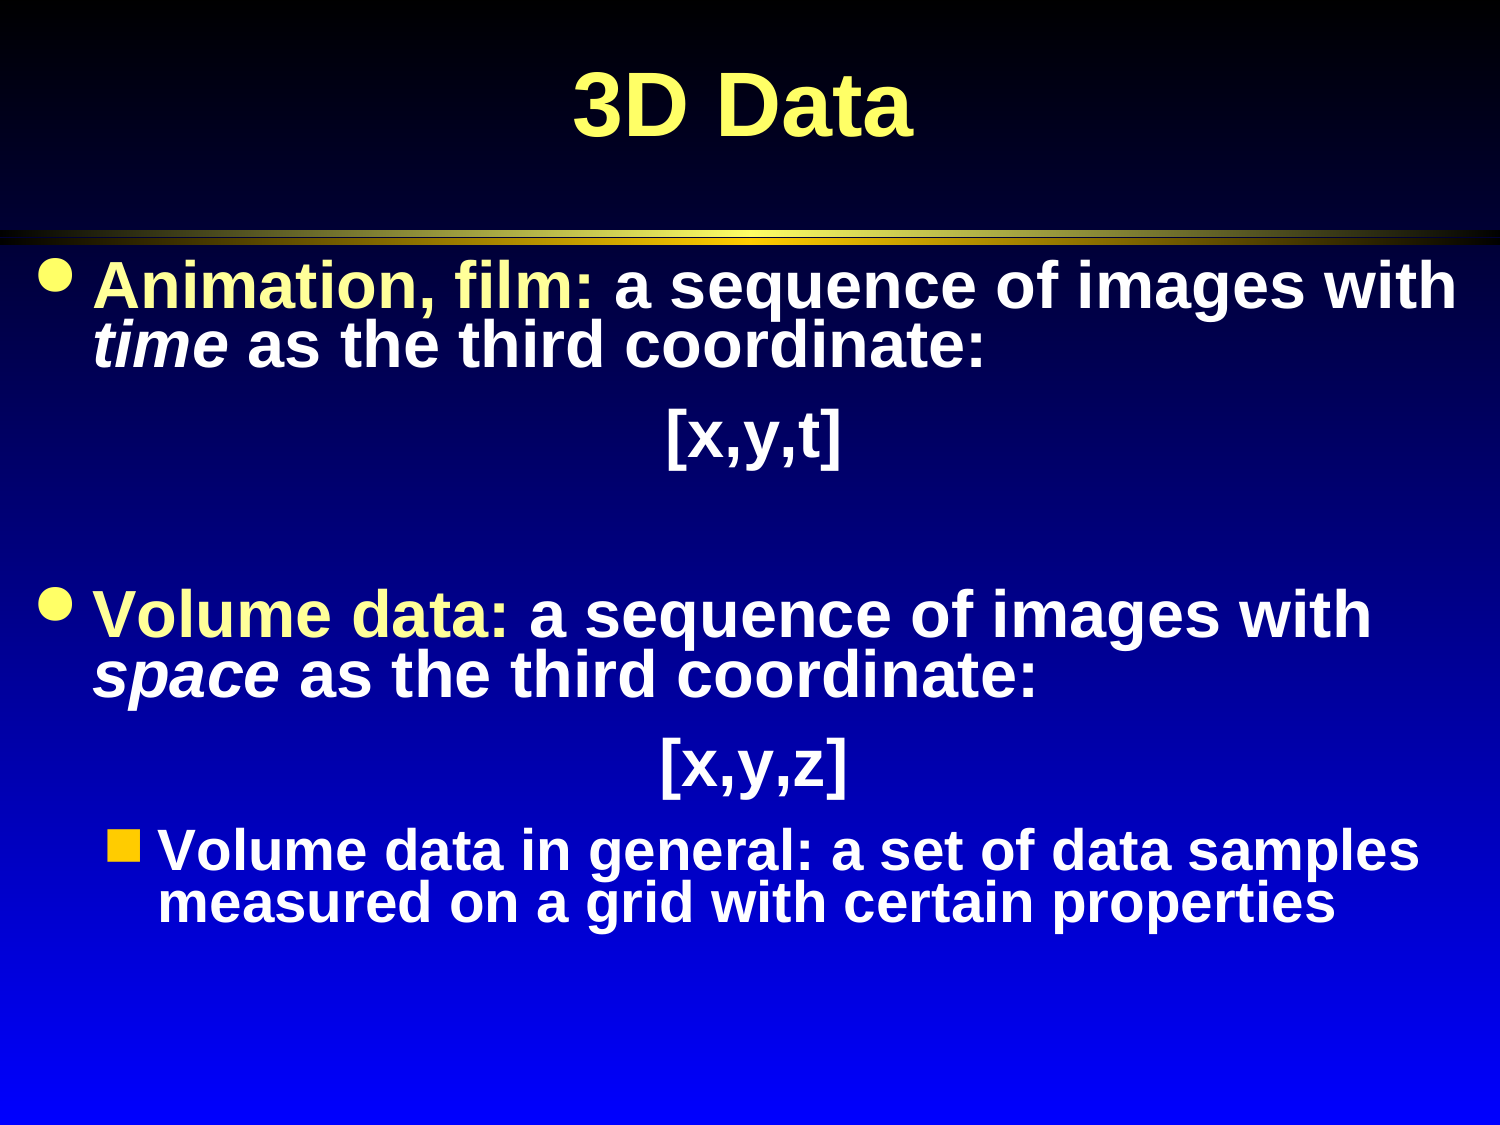

# 3D Data
Animation, film: a sequence of images with time as the third coordinate:
[x,y,t]
Volume data: a sequence of images with space as the third coordinate:
[x,y,z]
Volume data in general: a set of data samples measured on a grid with certain properties